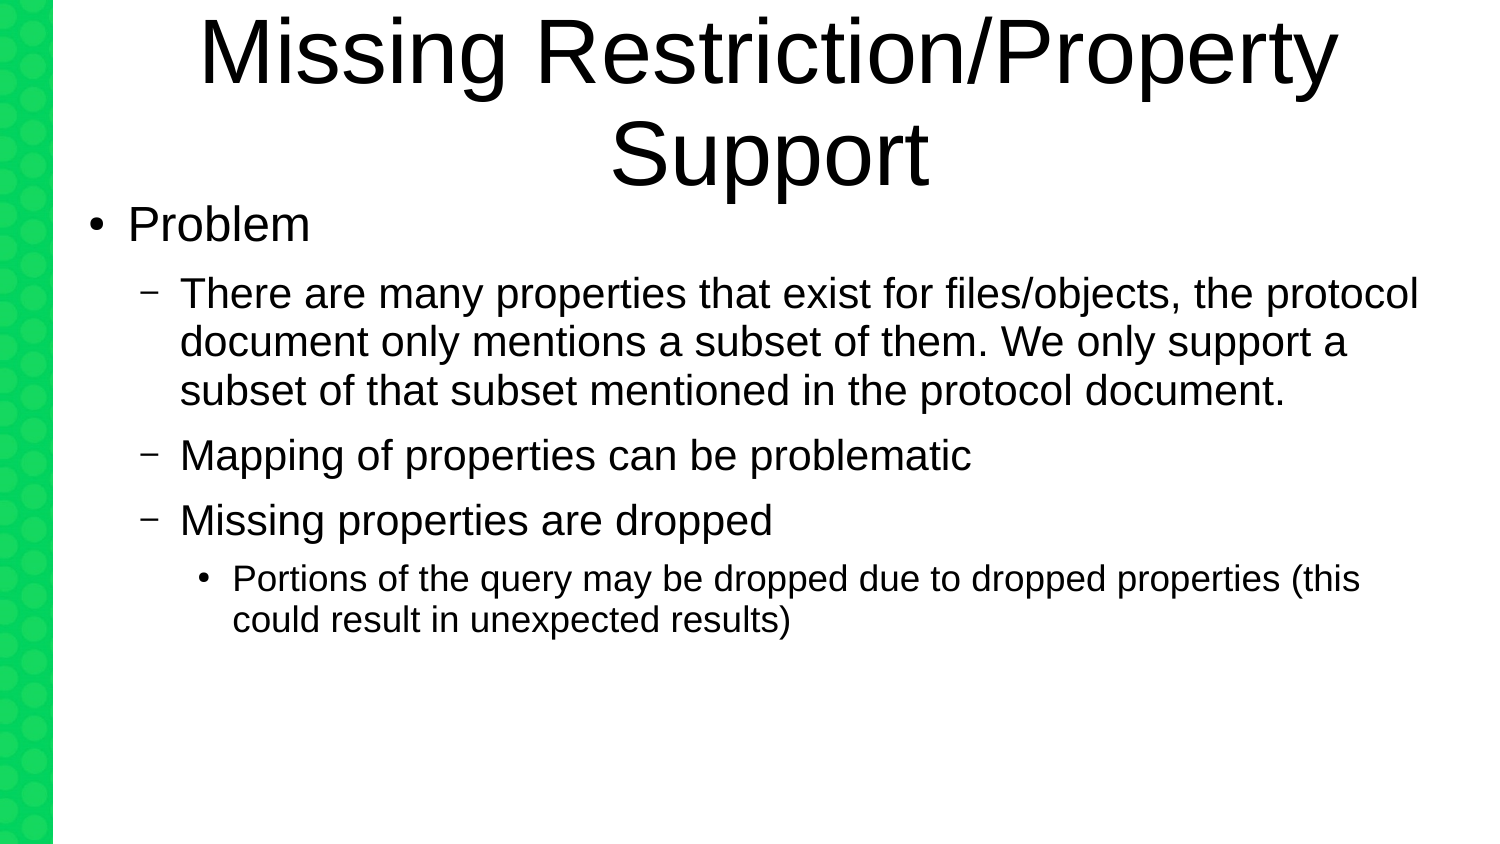

# Missing Restriction/Property Support
Problem
There are many properties that exist for files/objects, the protocol document only mentions a subset of them. We only support a subset of that subset mentioned in the protocol document.
Mapping of properties can be problematic
Missing properties are dropped
Portions of the query may be dropped due to dropped properties (this could result in unexpected results)